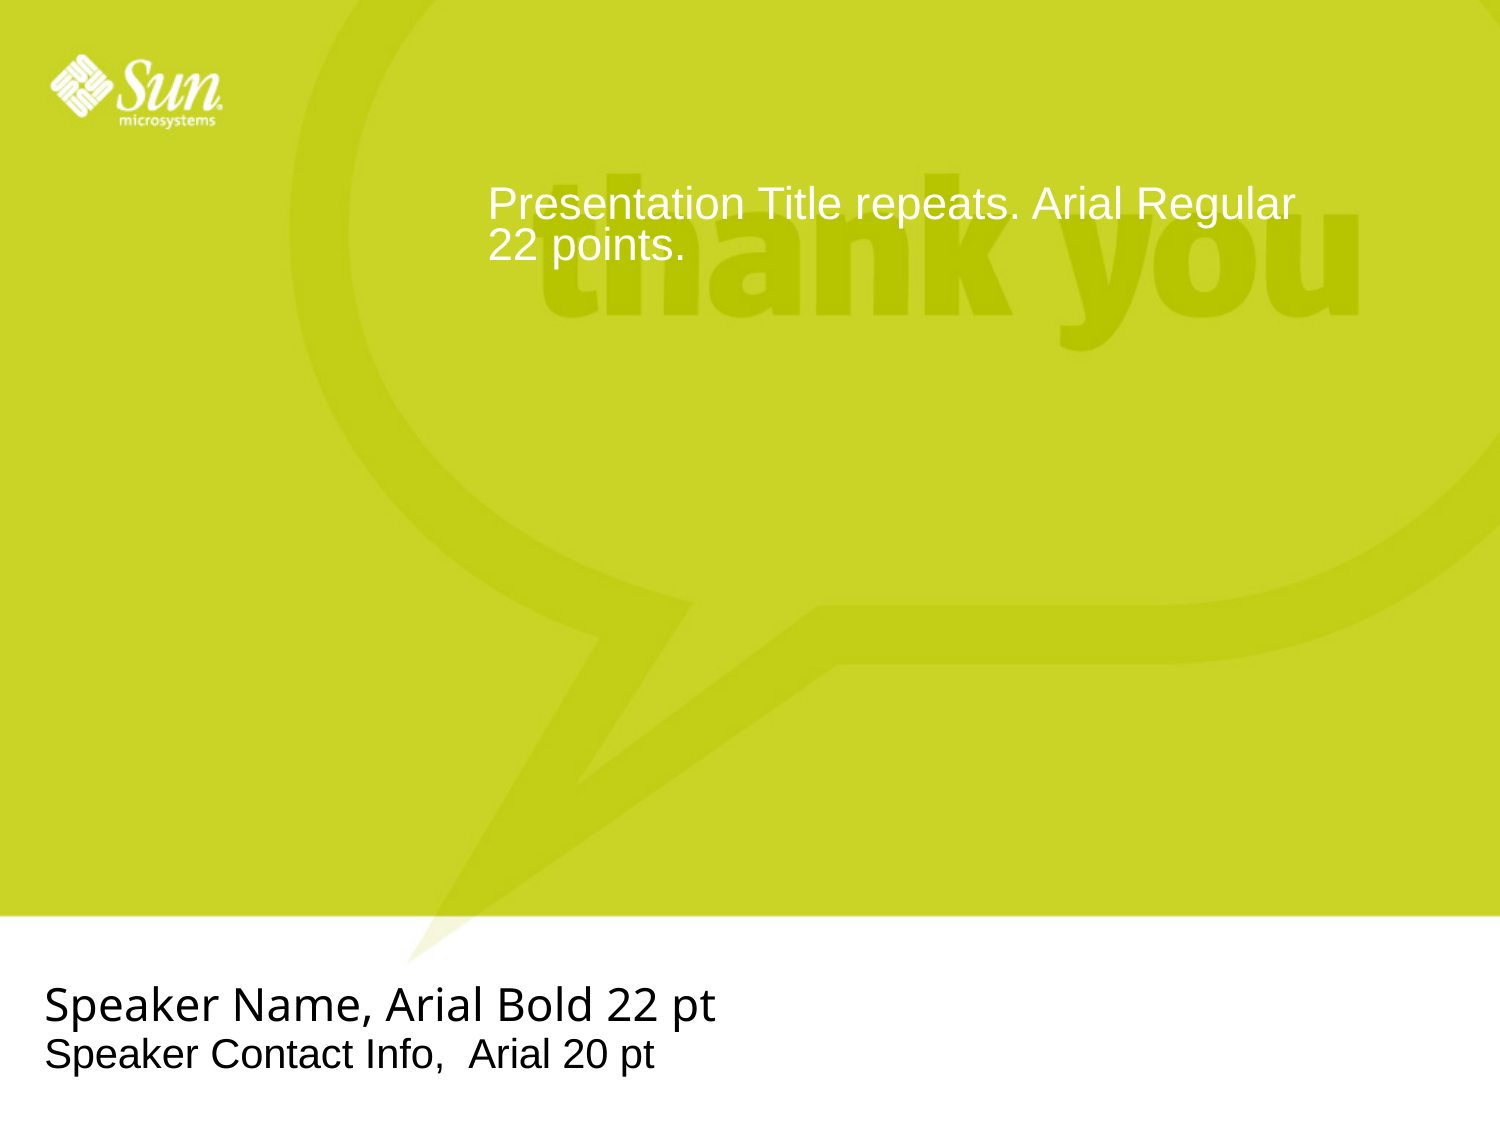

# Presentation Title repeats. Arial Regular 22 points.
Speaker Name, Arial Bold 22 pt
Speaker Contact Info, Arial 20 pt